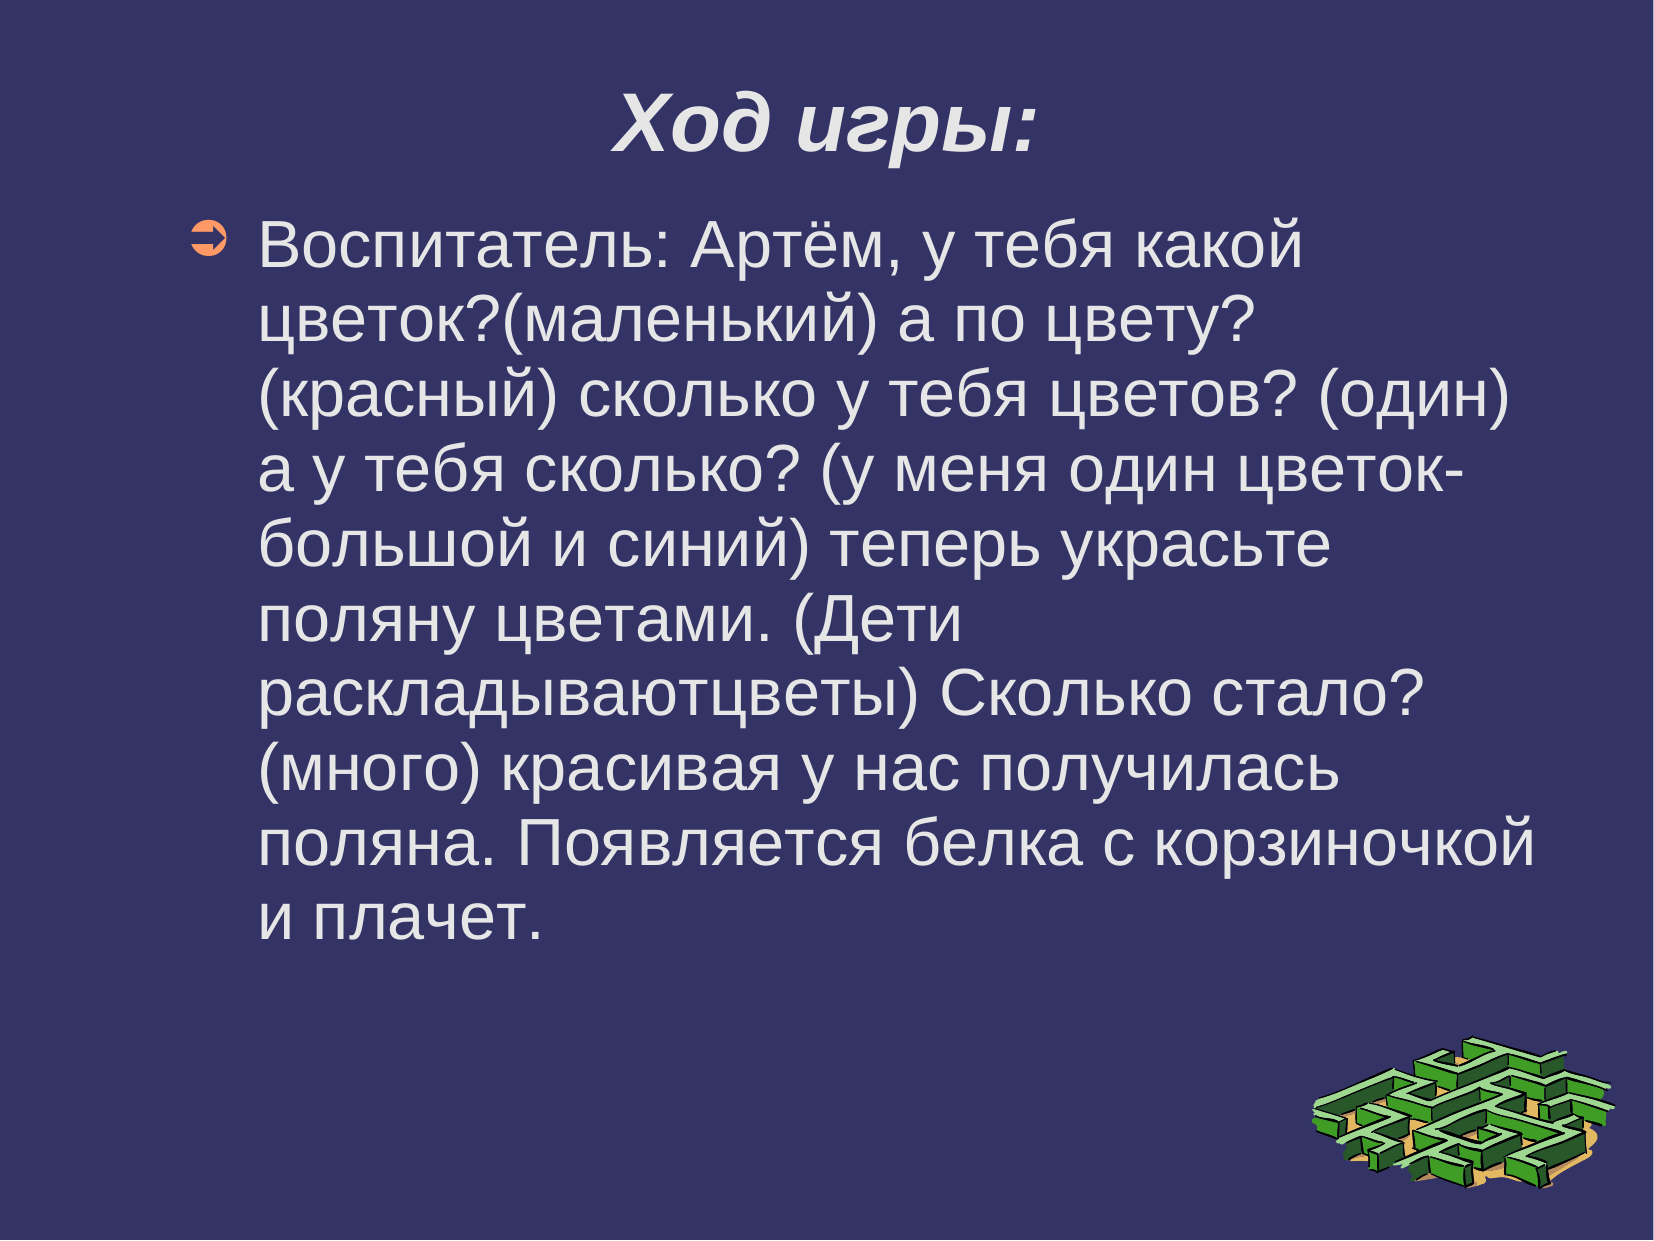

# Ход игры:
Воспитатель: Артём, у тебя какой цветок?(маленький) а по цвету? (красный) сколько у тебя цветов? (один) а у тебя сколько? (у меня один цветок- большой и синий) теперь украсьте поляну цветами. (Дети раскладываютцветы) Сколько стало? (много) красивая у нас получилась поляна. Появляется белка с корзиночкой и плачет.